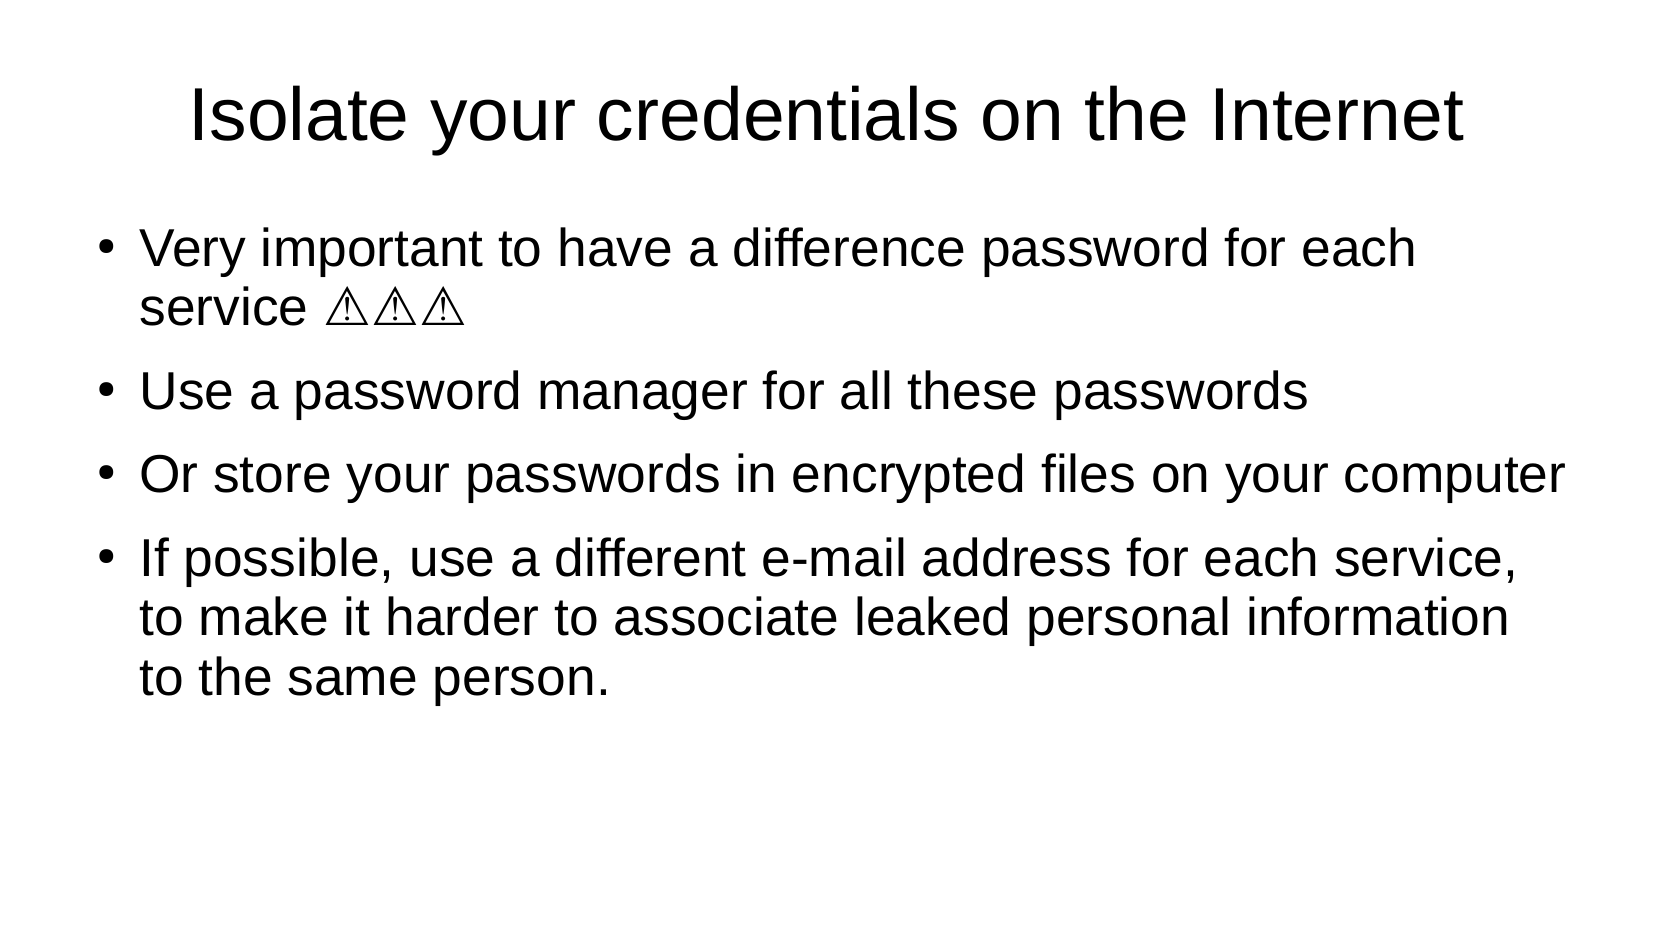

# Isolate your credentials on the Internet
Very important to have a difference password for each service ⚠️⚠️⚠️
Use a password manager for all these passwords
Or store your passwords in encrypted files on your computer
If possible, use a different e-mail address for each service, to make it harder to associate leaked personal information to the same person.